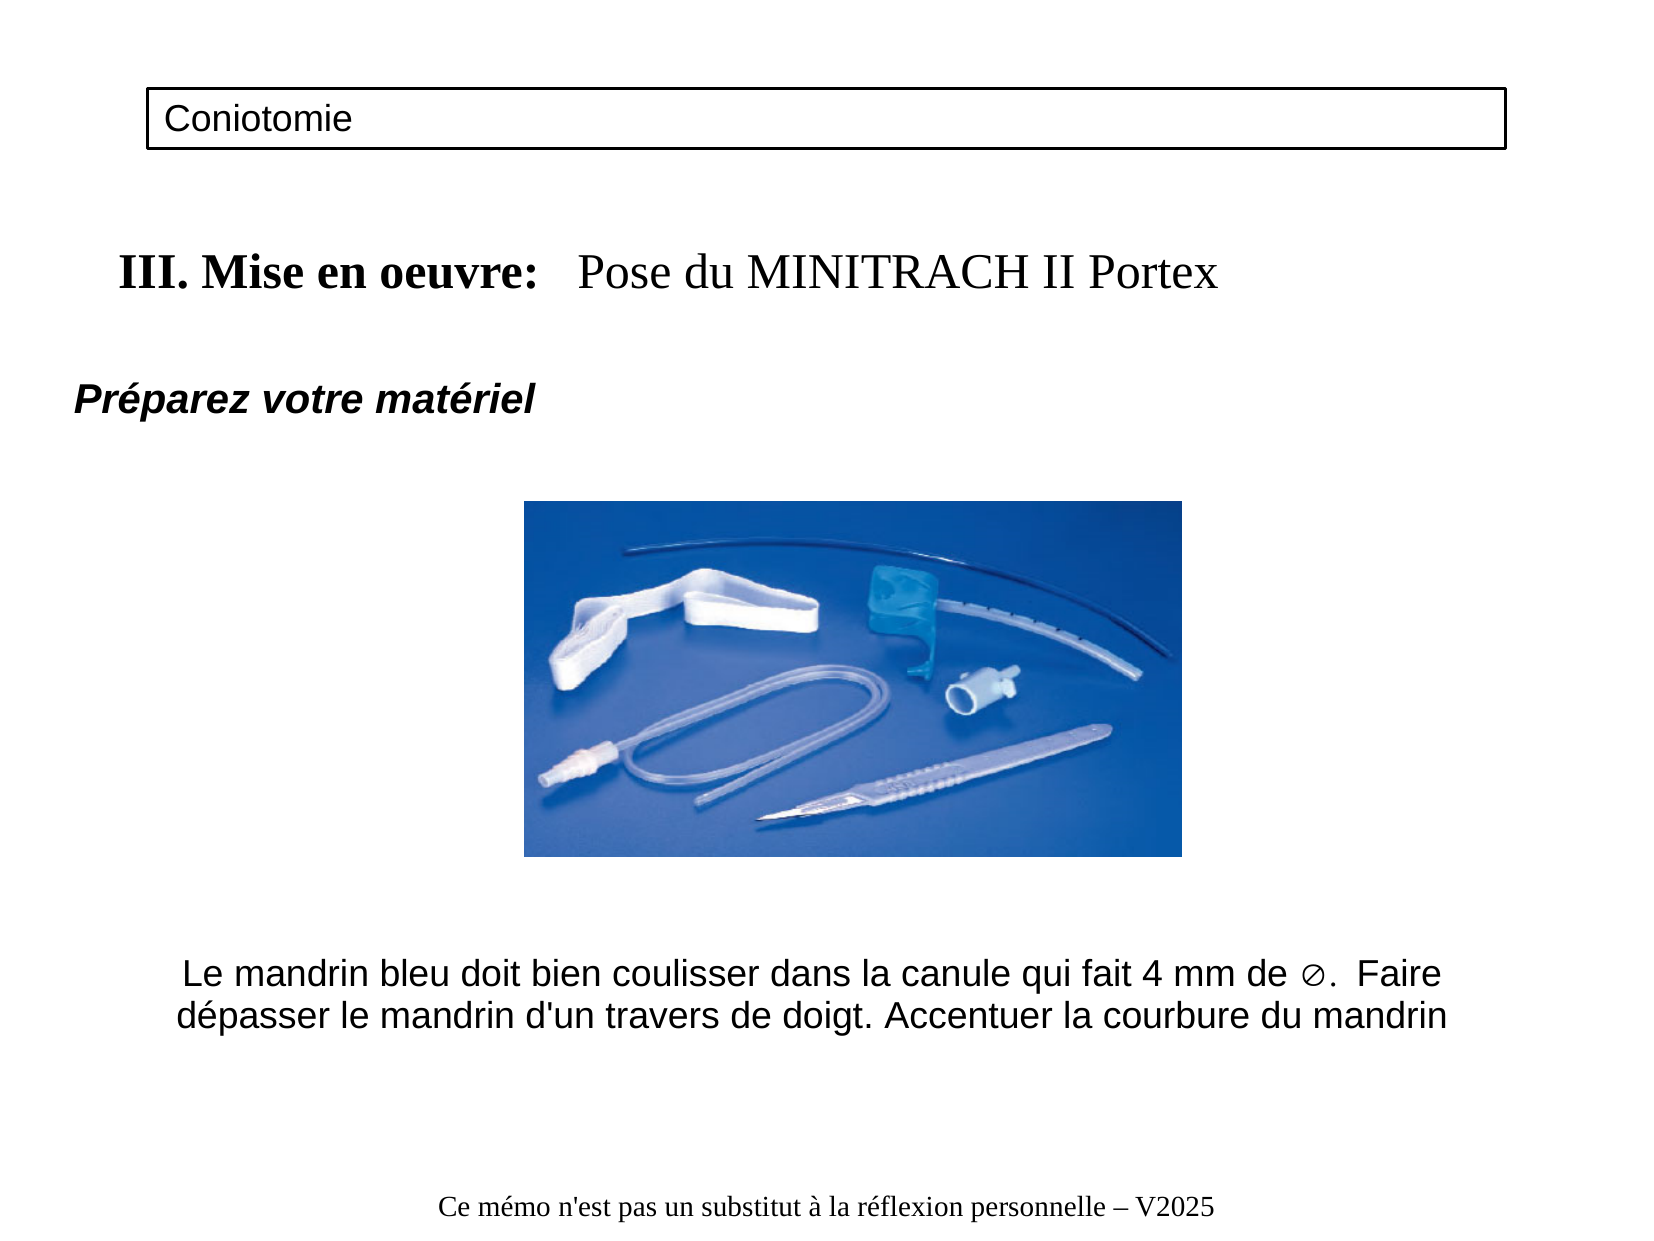

Coniotomie
III. Mise en oeuvre: Pose du MINITRACH II Portex
Préparez votre matériel
Le mandrin bleu doit bien coulisser dans la canule qui fait 4 mm de . Faire dépasser le mandrin d'un travers de doigt. Accentuer la courbure du mandrin
Ce mémo n'est pas un substitut à la réflexion personnelle – V2025